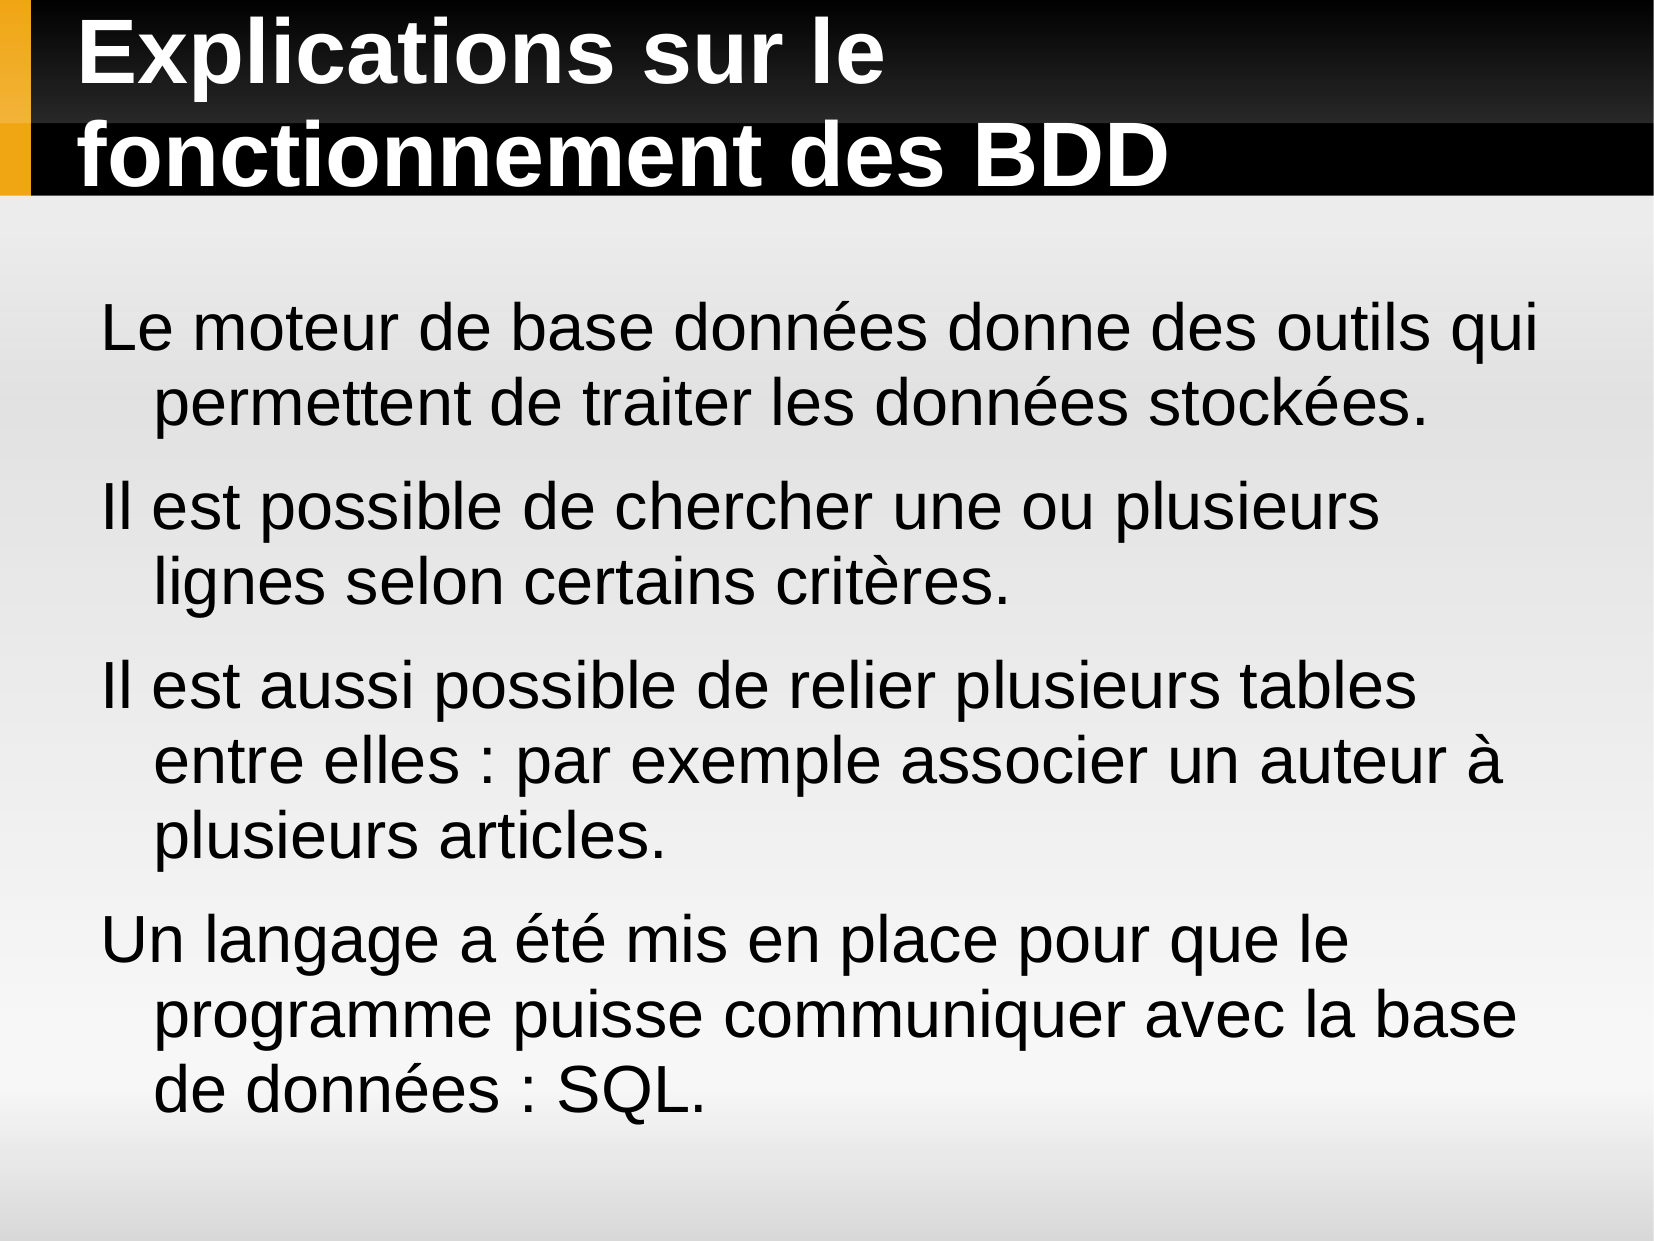

# Explications sur le fonctionnement des BDD
Le moteur de base données donne des outils qui permettent de traiter les données stockées.
Il est possible de chercher une ou plusieurs lignes selon certains critères.
Il est aussi possible de relier plusieurs tables entre elles : par exemple associer un auteur à plusieurs articles.
Un langage a été mis en place pour que le programme puisse communiquer avec la base de données : SQL.